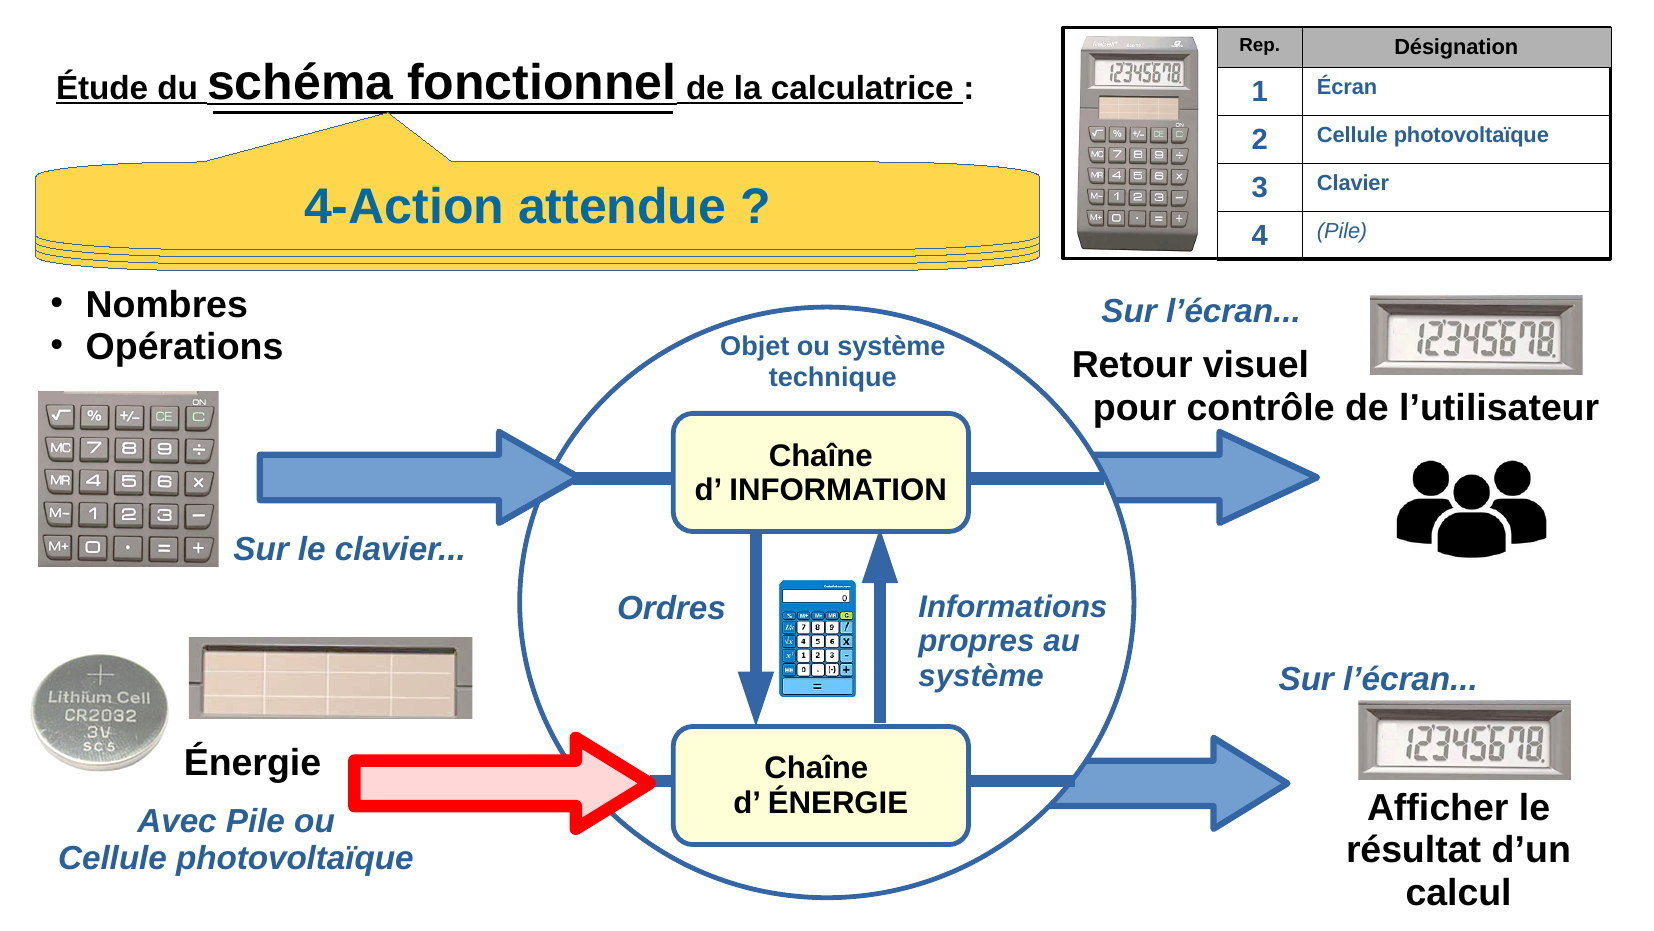

| Rep. | Désignation |
| --- | --- |
| 1 | Écran |
| 2 | Cellule photovoltaïque |
| 3 | Clavier |
| 4 | (Pile) |
Étude du schéma fonctionnel de la calculatrice :
4-Action attendue ?
3-Information vers l’utilisateur ?
2-Alimentation nécessaire au système ?
1-Information entrant dans le système ?
Nombres
Opérations
Sur le clavier...
Sur l’écran...
Retour visuel
pour contrôle de l’utilisateur
Objet ou système
technique
Chaîne
d’ INFORMATION
Informations propres au système
Ordres
Énergie
Avec Pile ou
Cellule photovoltaïque
Sur l’écran...
Afficher le résultat d’un calcul
Chaîne
d’ ÉNERGIE